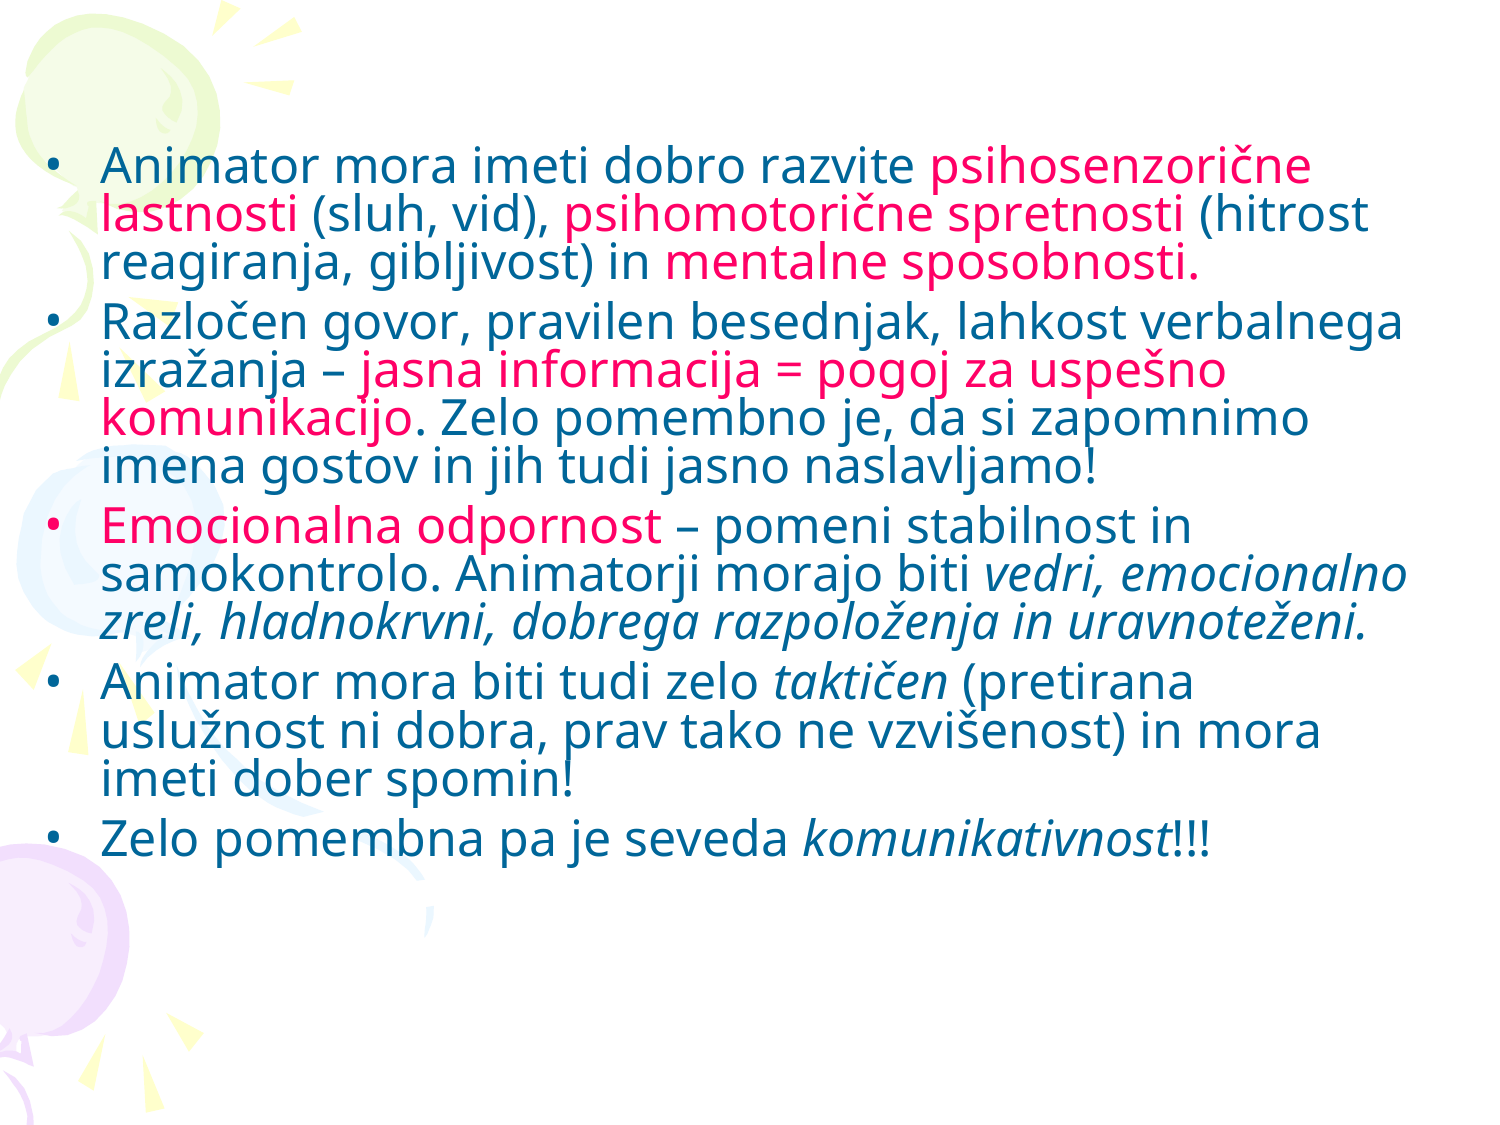

#
Animator mora imeti dobro razvite psihosenzorične lastnosti (sluh, vid), psihomotorične spretnosti (hitrost reagiranja, gibljivost) in mentalne sposobnosti.
Razločen govor, pravilen besednjak, lahkost verbalnega izražanja – jasna informacija = pogoj za uspešno komunikacijo. Zelo pomembno je, da si zapomnimo imena gostov in jih tudi jasno naslavljamo!
Emocionalna odpornost – pomeni stabilnost in samokontrolo. Animatorji morajo biti vedri, emocionalno zreli, hladnokrvni, dobrega razpoloženja in uravnoteženi.
Animator mora biti tudi zelo taktičen (pretirana uslužnost ni dobra, prav tako ne vzvišenost) in mora imeti dober spomin!
Zelo pomembna pa je seveda komunikativnost!!!